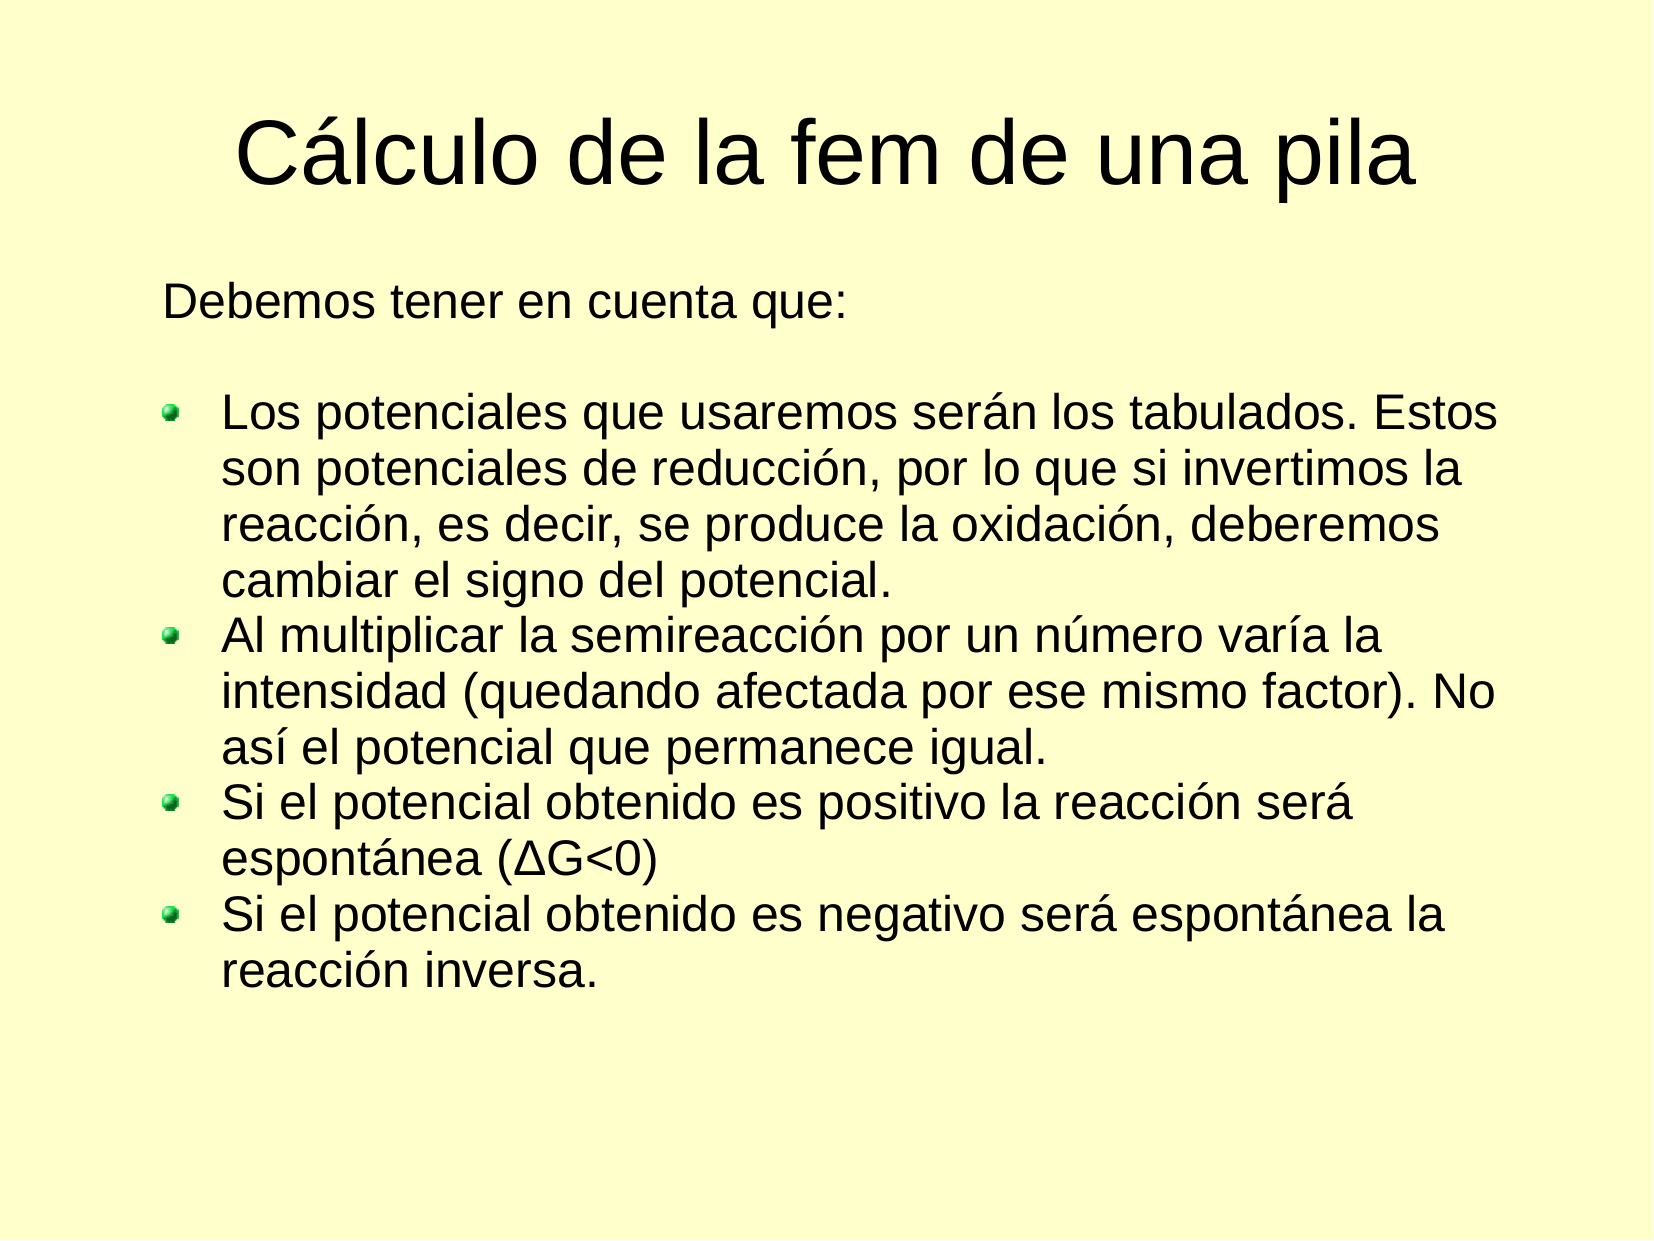

# Cálculo de la fem de una pila
Debemos tener en cuenta que:
Los potenciales que usaremos serán los tabulados. Estos son potenciales de reducción, por lo que si invertimos la reacción, es decir, se produce la oxidación, deberemos cambiar el signo del potencial.
Al multiplicar la semireacción por un número varía la intensidad (quedando afectada por ese mismo factor). No así el potencial que permanece igual.
Si el potencial obtenido es positivo la reacción será espontánea (ΔG<0)
Si el potencial obtenido es negativo será espontánea la reacción inversa.